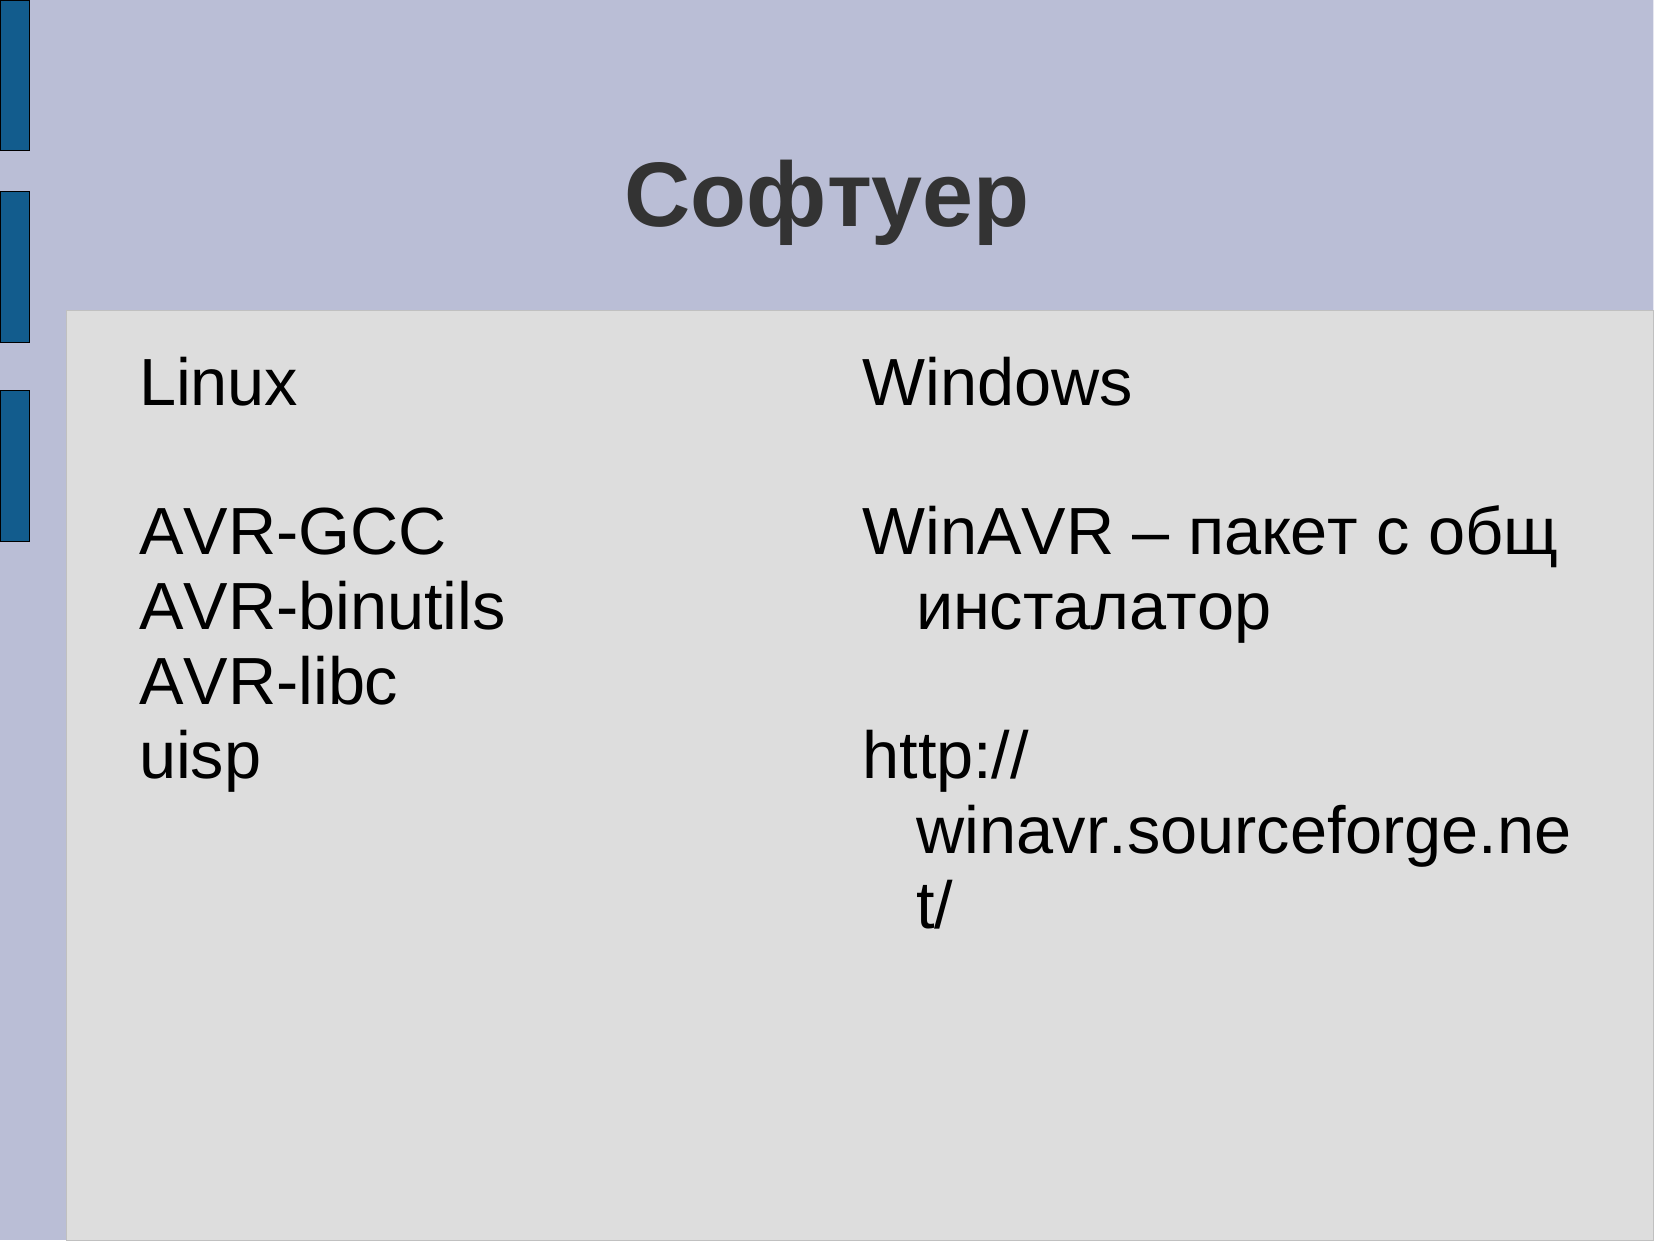

# Софтуер
Linux
AVR-GCC
AVR-binutils
AVR-libc
uisp
Windows
WinAVR – пакет с общ инсталатор
http://winavr.sourceforge.net/